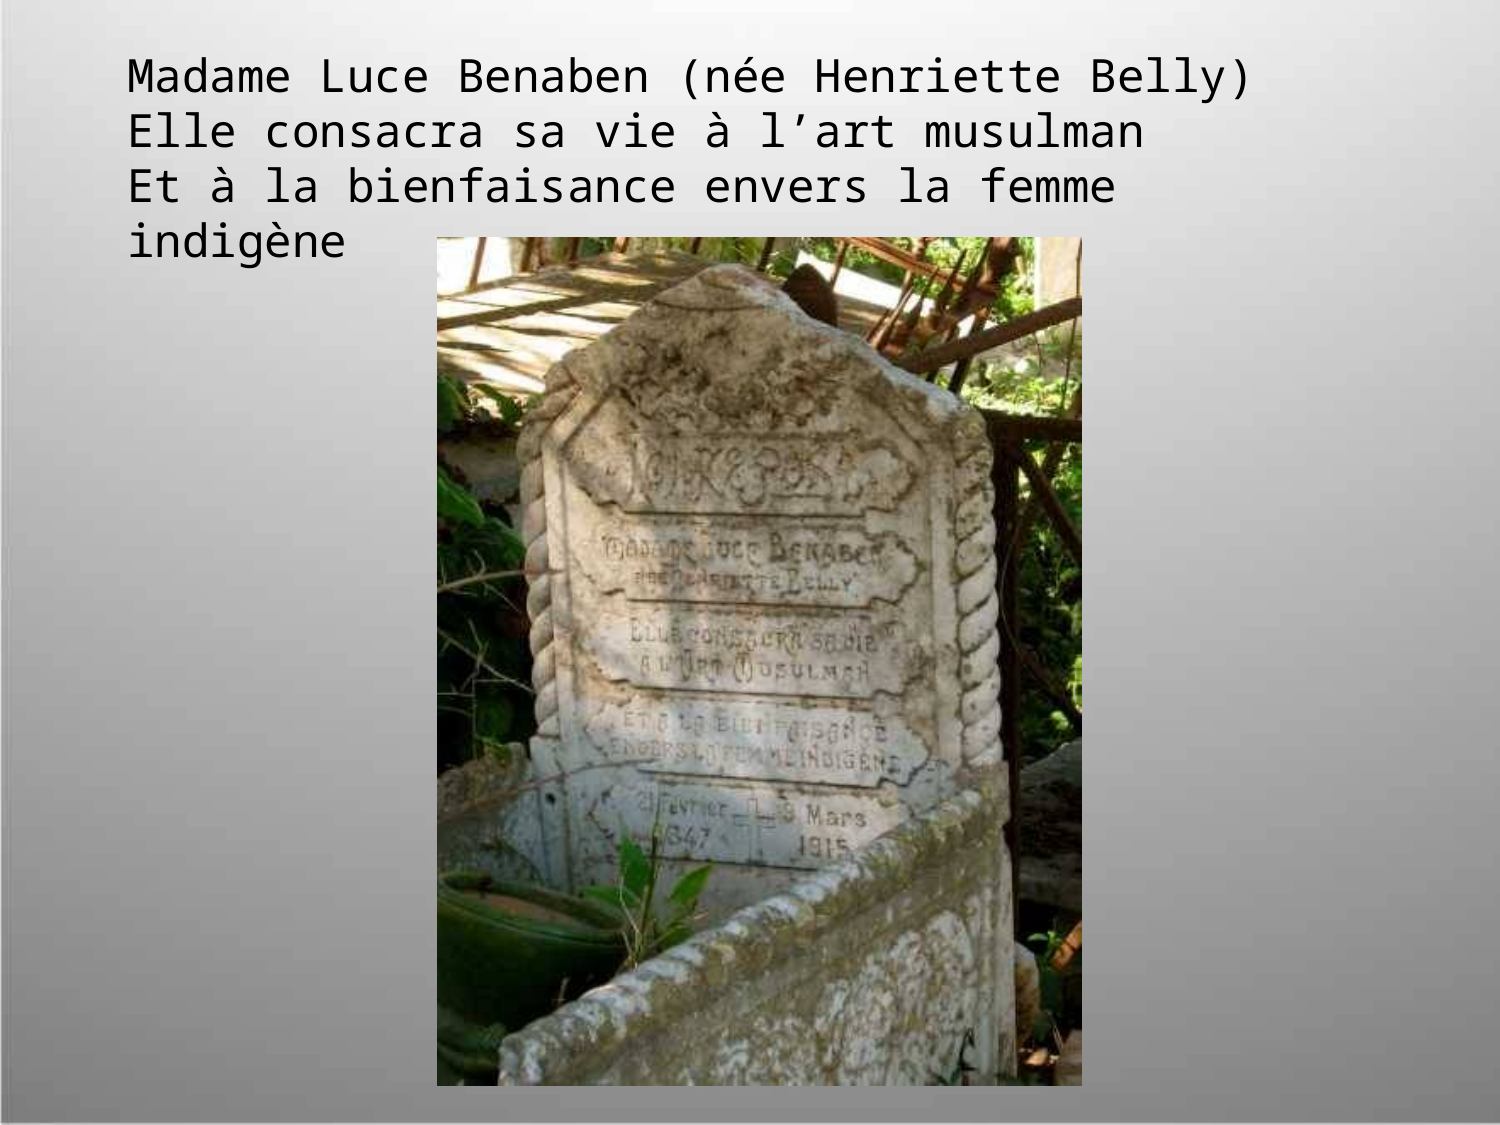

# Madame Luce Benaben (née Henriette Belly) Elle consacra sa vie à l’art musulman Et à la bienfaisance envers la femme indigène